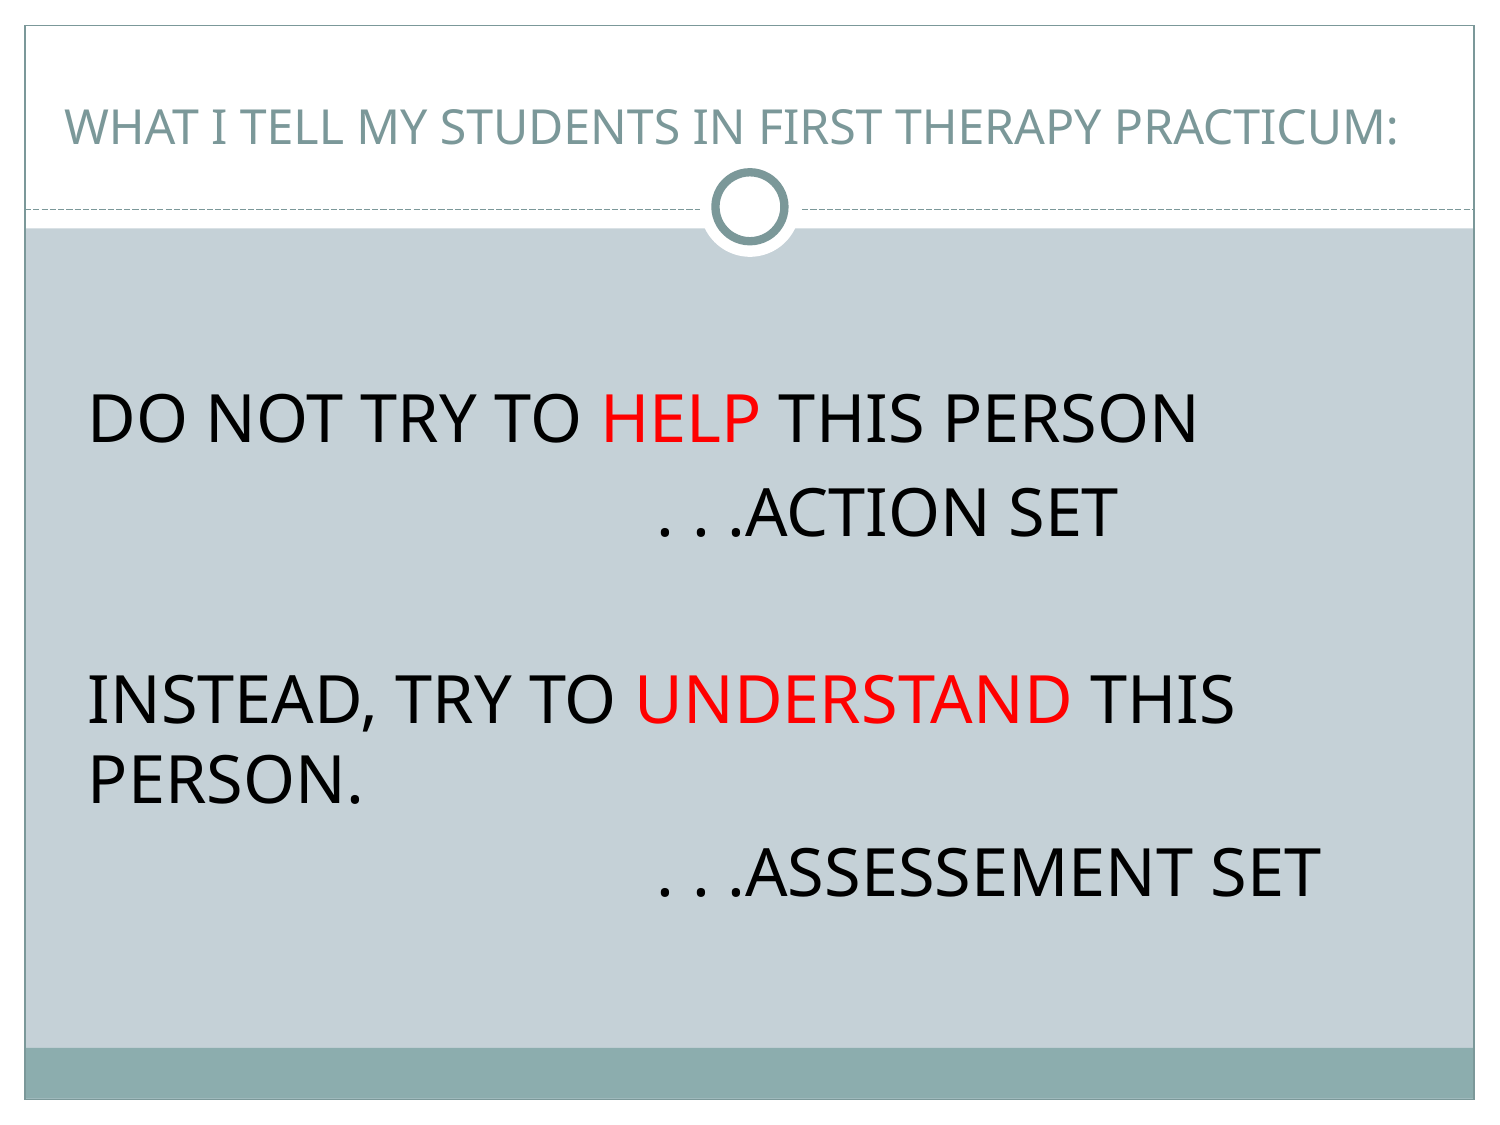

# WHAT I TELL MY STUDENTS IN FIRST THERAPY PRACTICUM:
DO NOT TRY TO HELP THIS PERSON
 . . .ACTION SET
INSTEAD, TRY TO UNDERSTAND THIS PERSON.
 . . .ASSESSEMENT SET